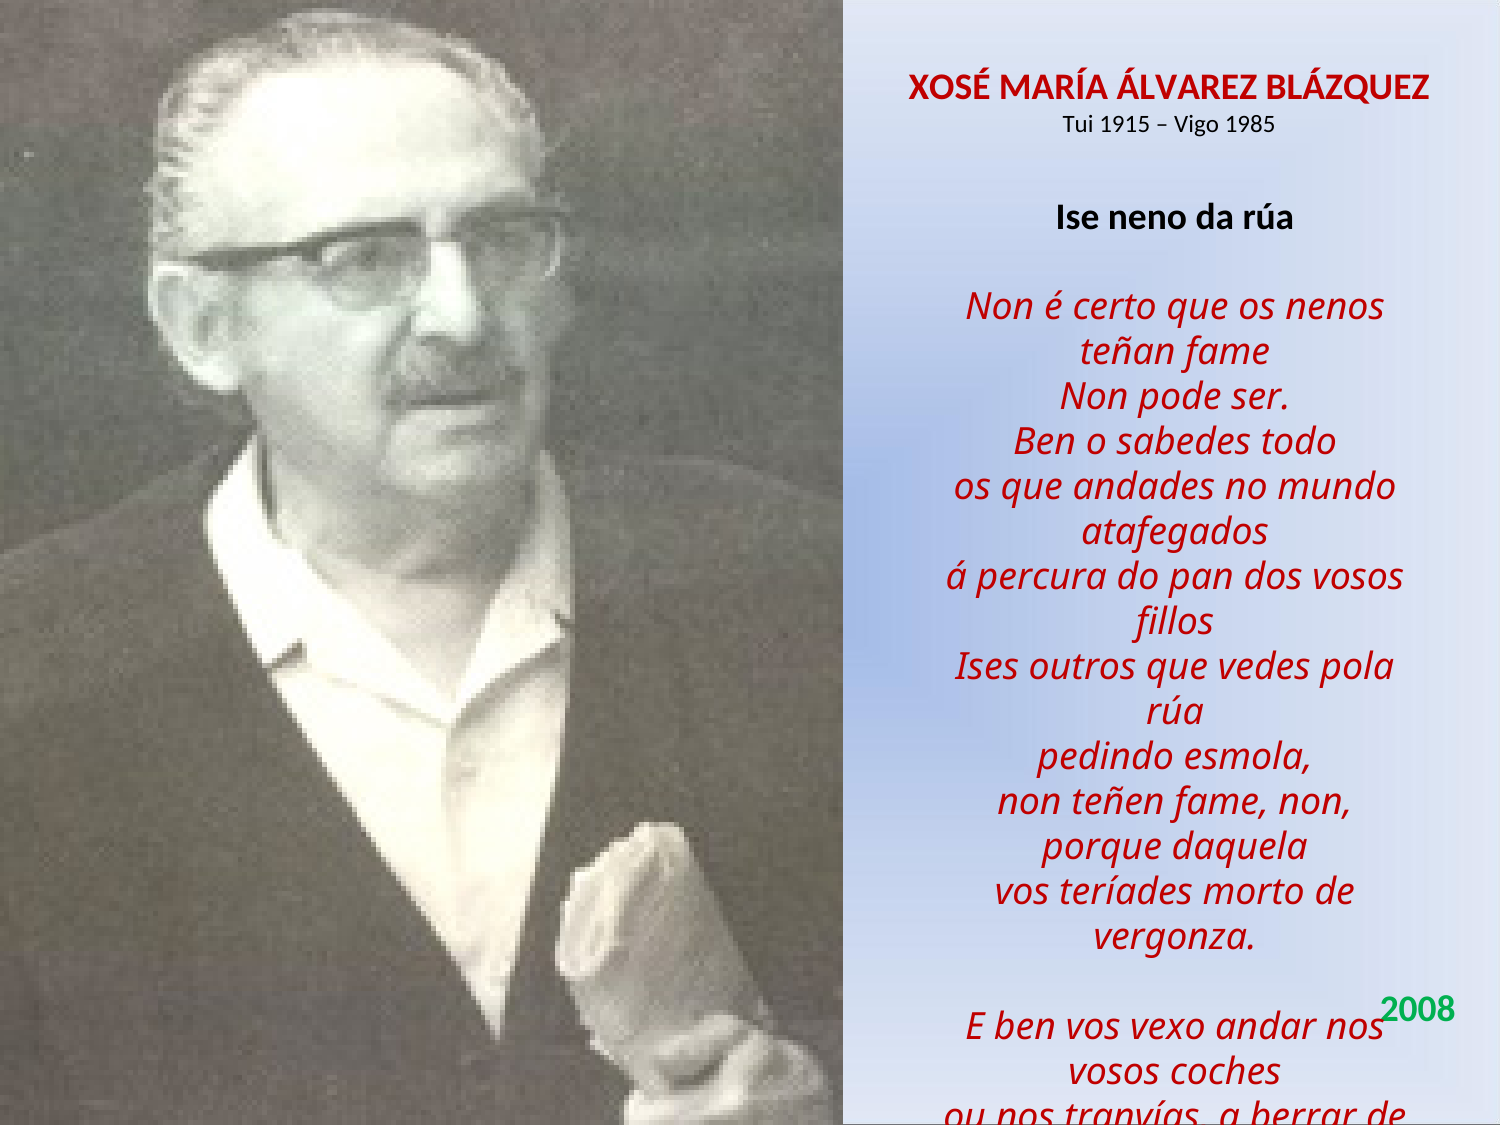

XOSÉ MARÍA ÁLVAREZ BLÁZQUEZ
Tui 1915 – Vigo 1985
Ise neno da rúa
Non é certo que os nenos teñan fame
Non pode ser.
Ben o sabedes todo
os que andades no mundo atafegados
á percura do pan dos vosos fillos
Ises outros que vedes pola rúa
pedindo esmola,
non teñen fame, non, porque daquela
vos teríades morto de vergonza.
E ben vos vexo andar nos vosos coches
ou nos tranvías, a berrar de cousas
estranas, -¡viva, beba, baba, buba¡-
sen reparar naquil esfarrapado
que coa moura mauciña está petando
na porta de ferro.
...
2008